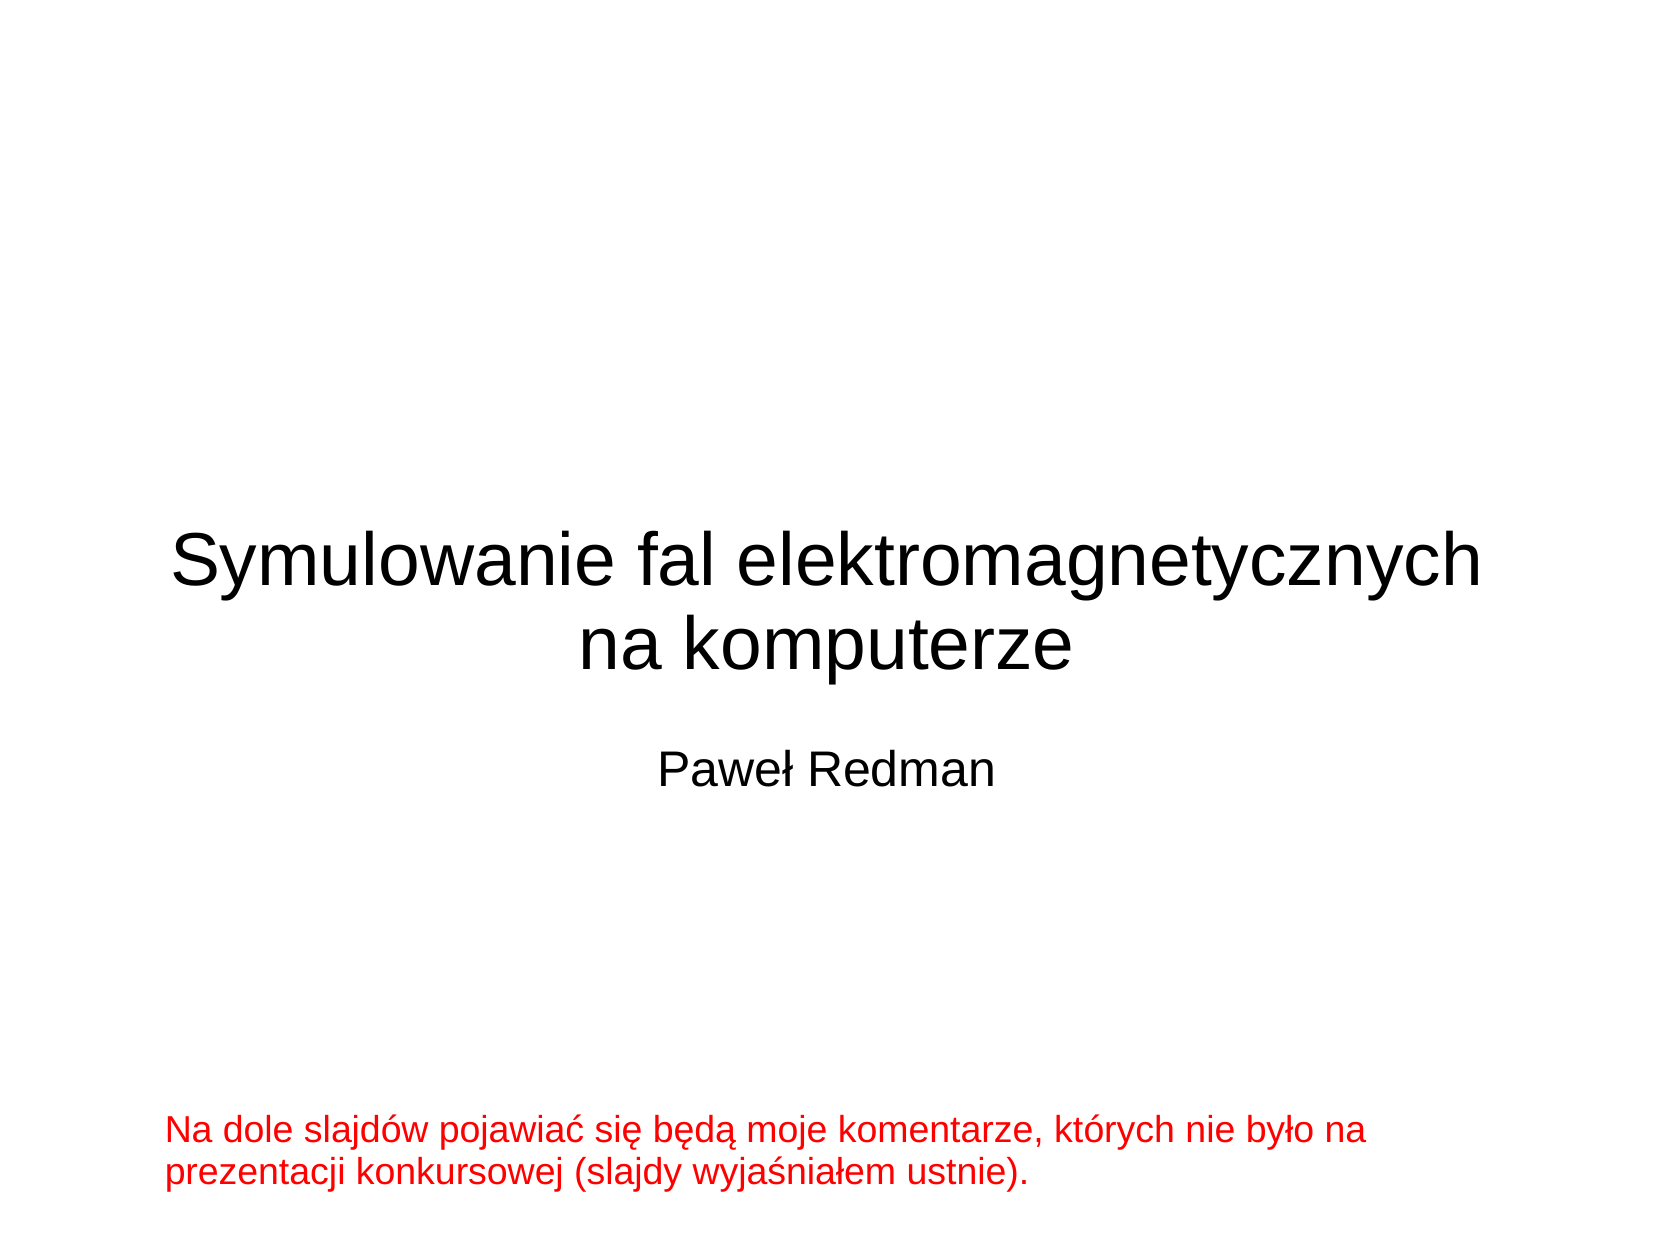

Symulowanie fal elektromagnetycznych na komputerze
Paweł Redman
Na dole slajdów pojawiać się będą moje komentarze, których nie było na prezentacji konkursowej (slajdy wyjaśniałem ustnie).